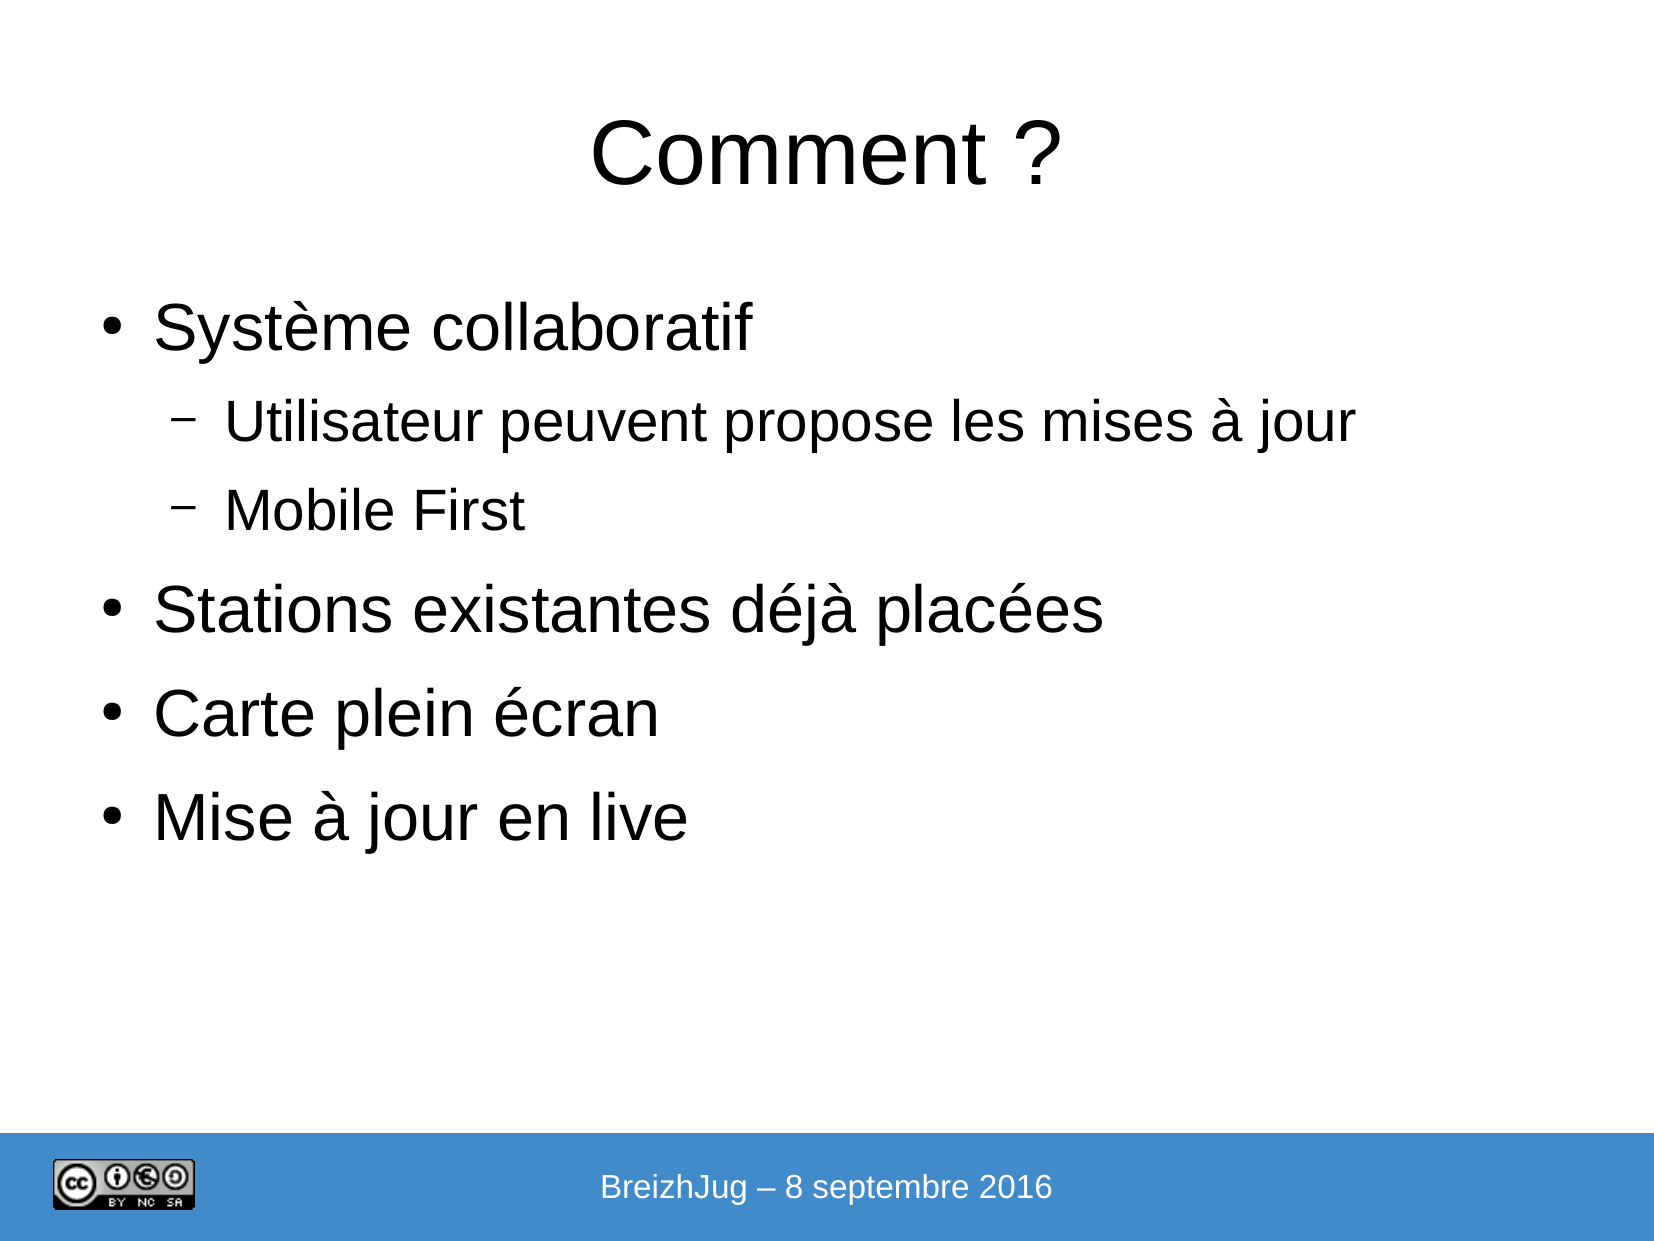

# Comment ?
Système collaboratif
Utilisateur peuvent propose les mises à jour
Mobile First
Stations existantes déjà placées
Carte plein écran
Mise à jour en live